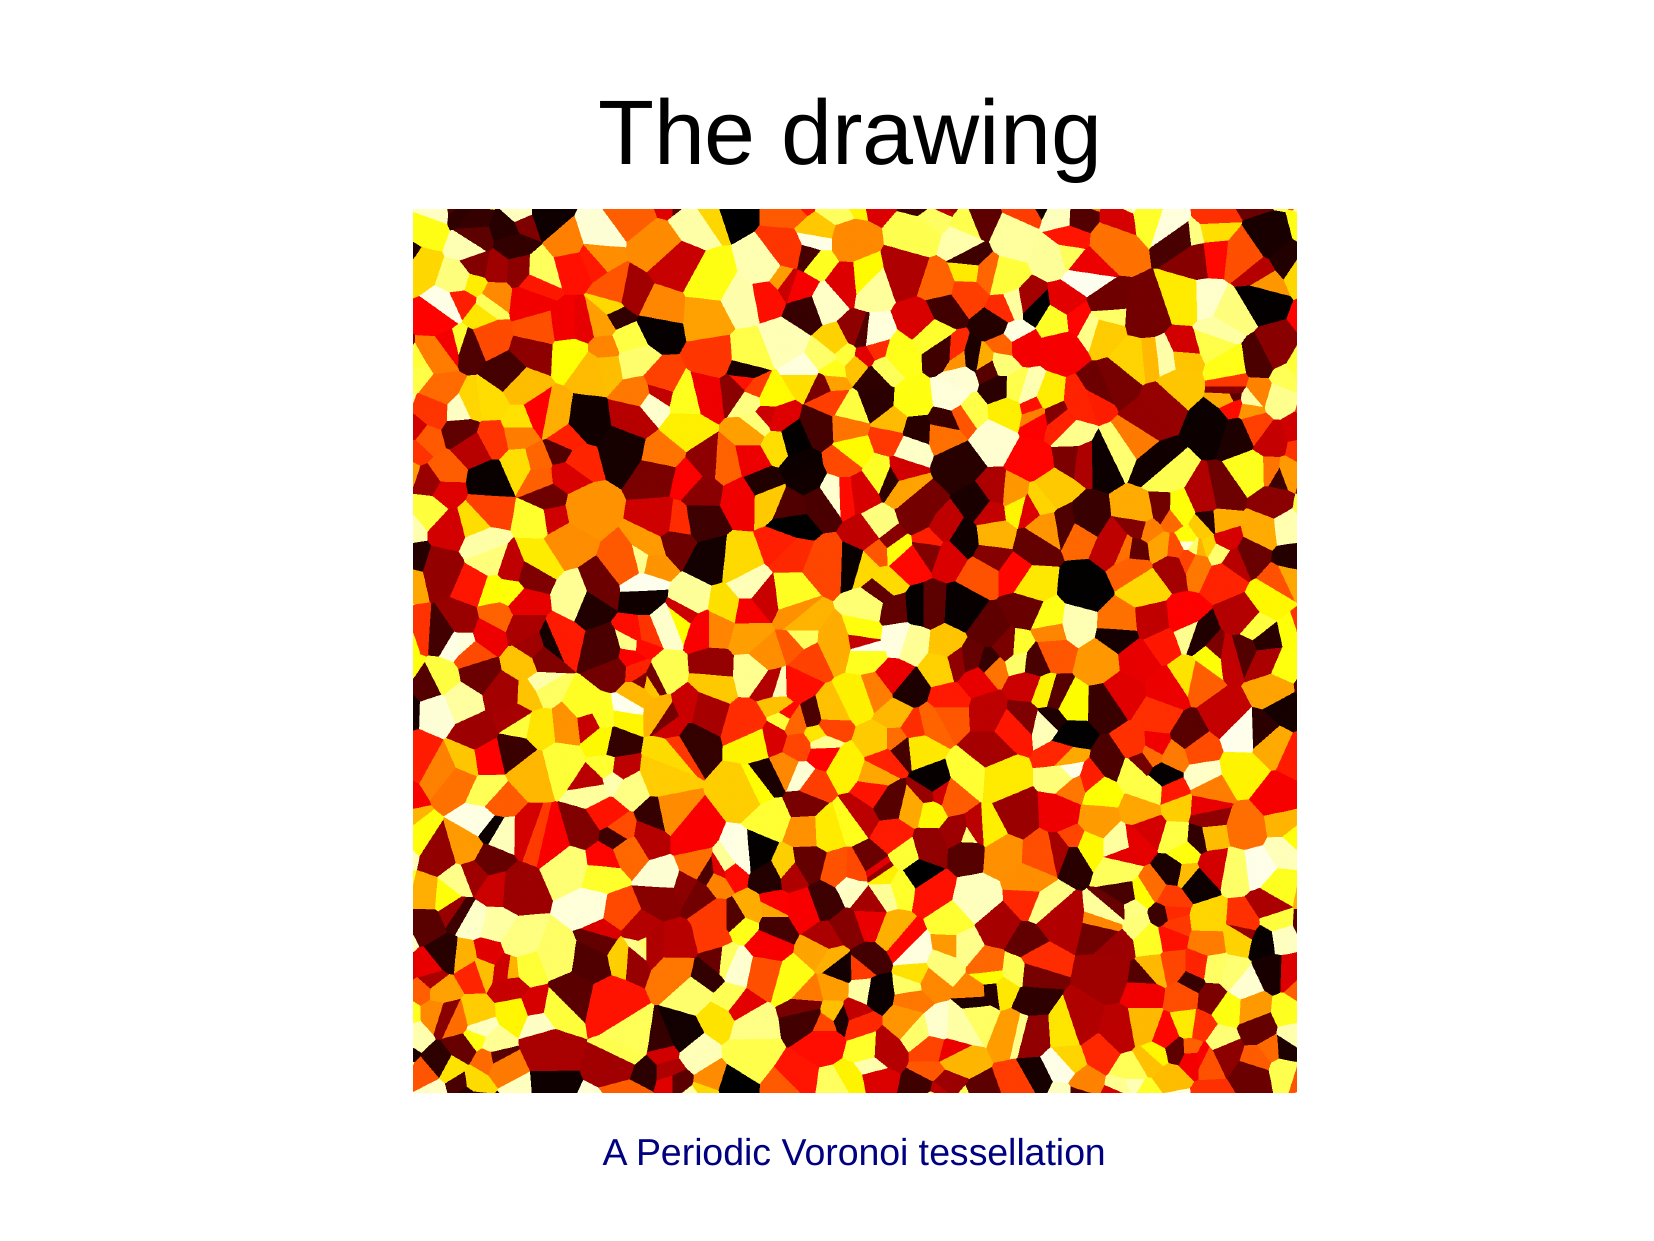

# The drawing
A Periodic Voronoi tessellation